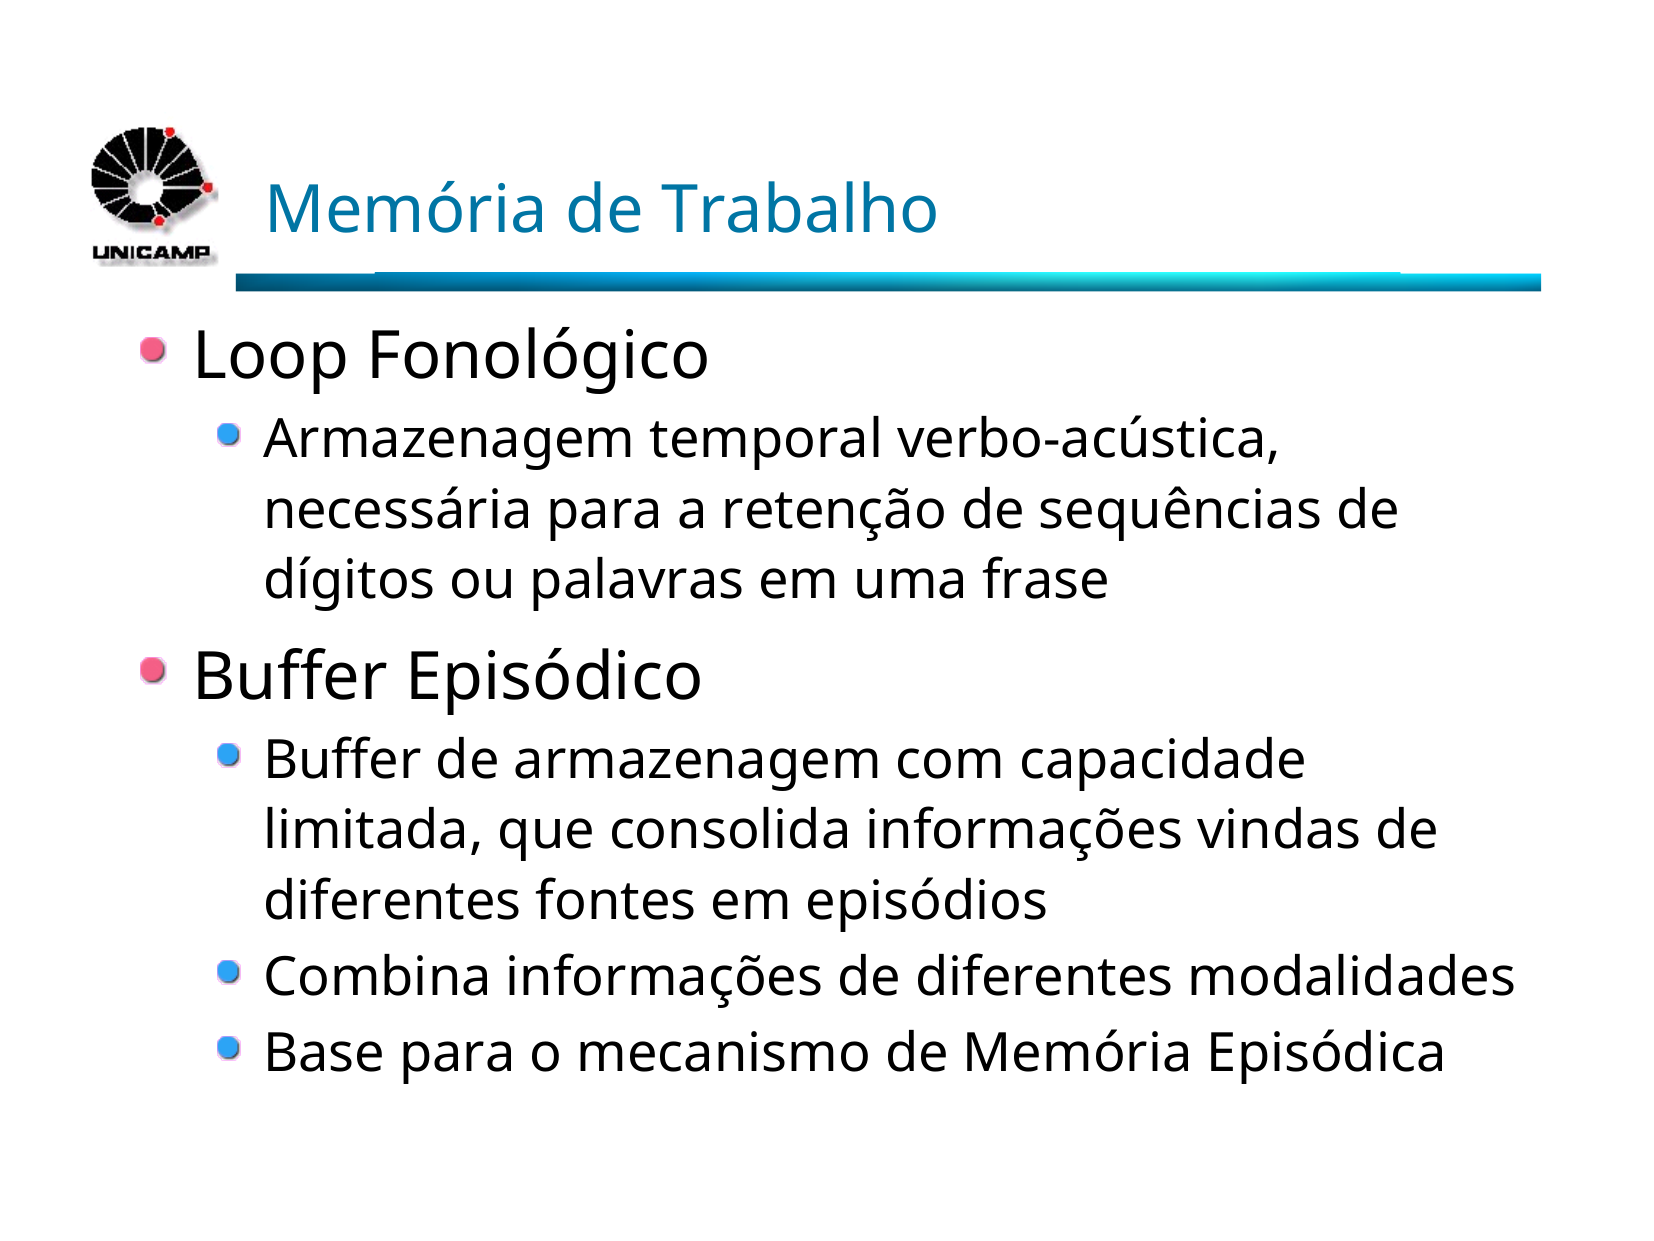

# Memória de Trabalho
Loop Fonológico
Armazenagem temporal verbo-acústica, necessária para a retenção de sequências de dígitos ou palavras em uma frase
Buffer Episódico
Buffer de armazenagem com capacidade limitada, que consolida informações vindas de diferentes fontes em episódios
Combina informações de diferentes modalidades
Base para o mecanismo de Memória Episódica